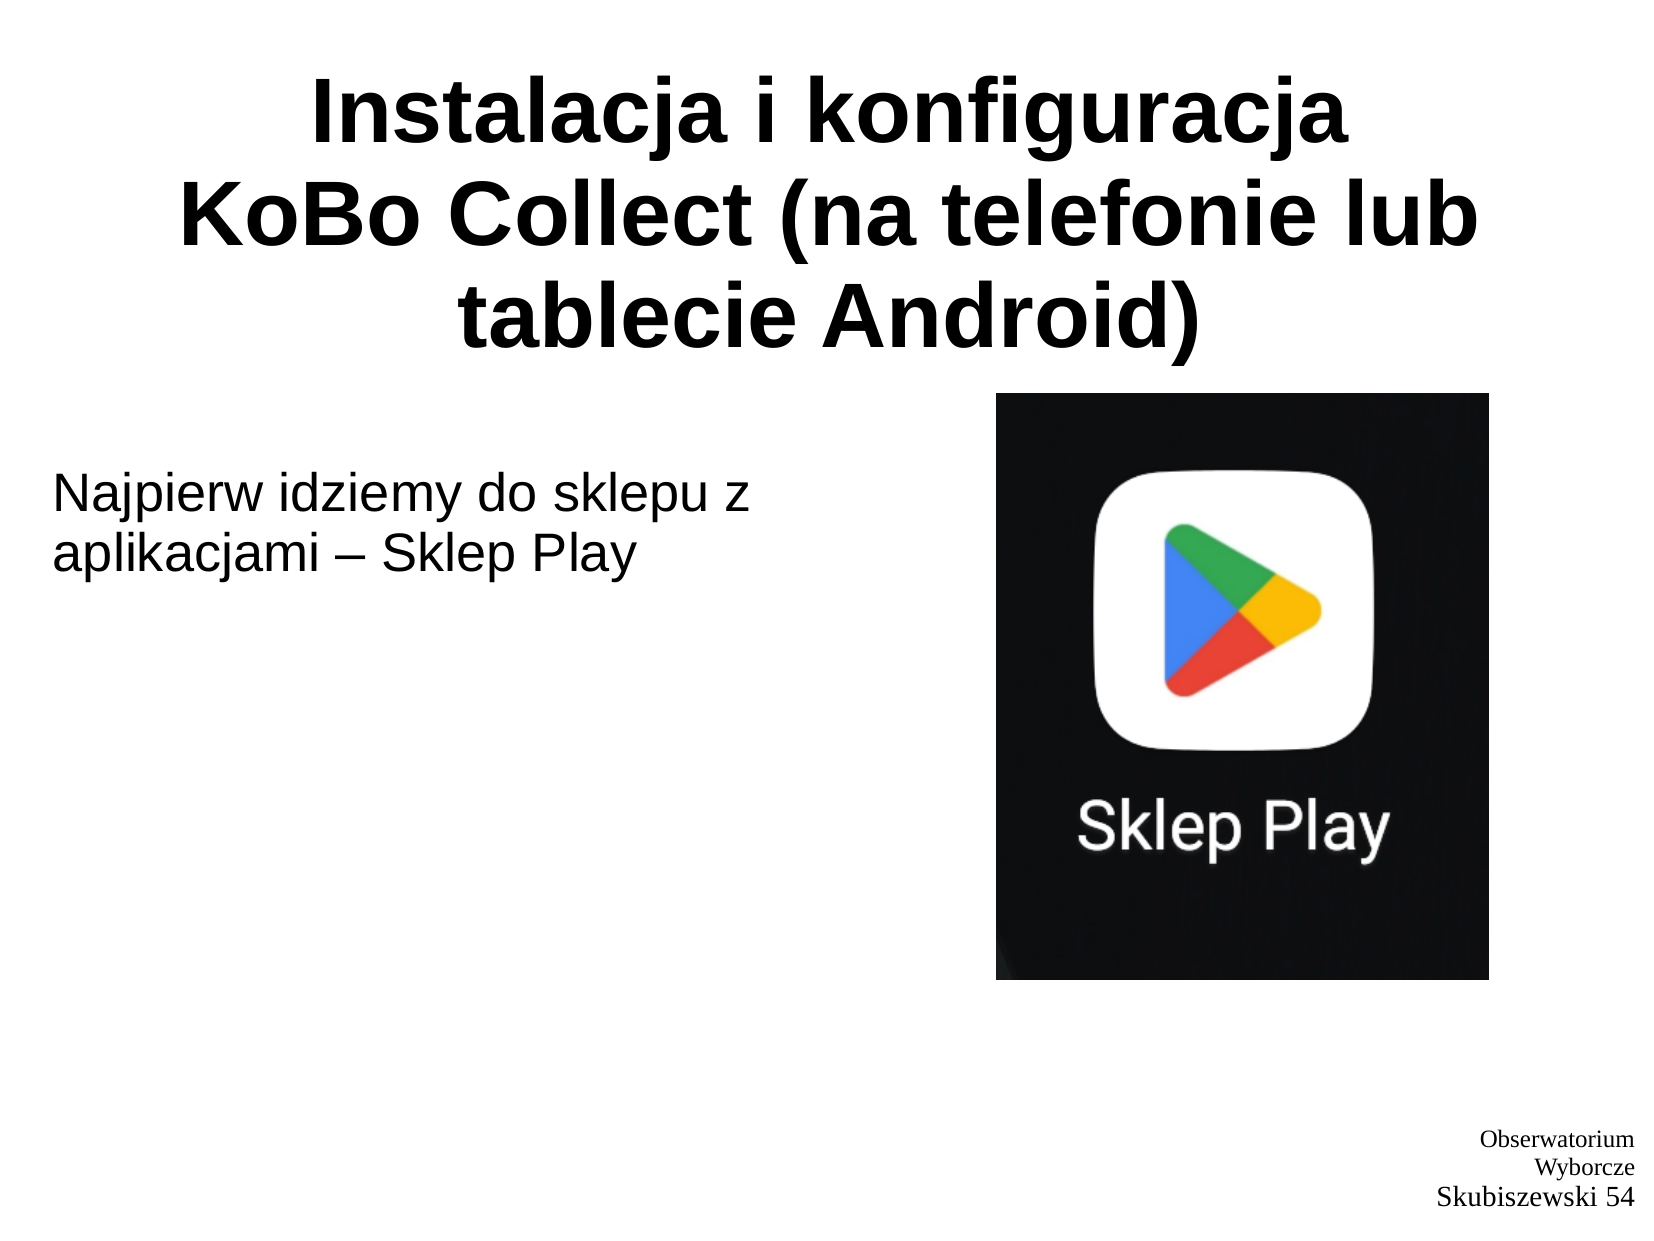

# Instalacja i konfiguracja KoBo Collect (na telefonie lub tablecie Android)
Najpierw idziemy do sklepu z aplikacjami – Sklep Play
54